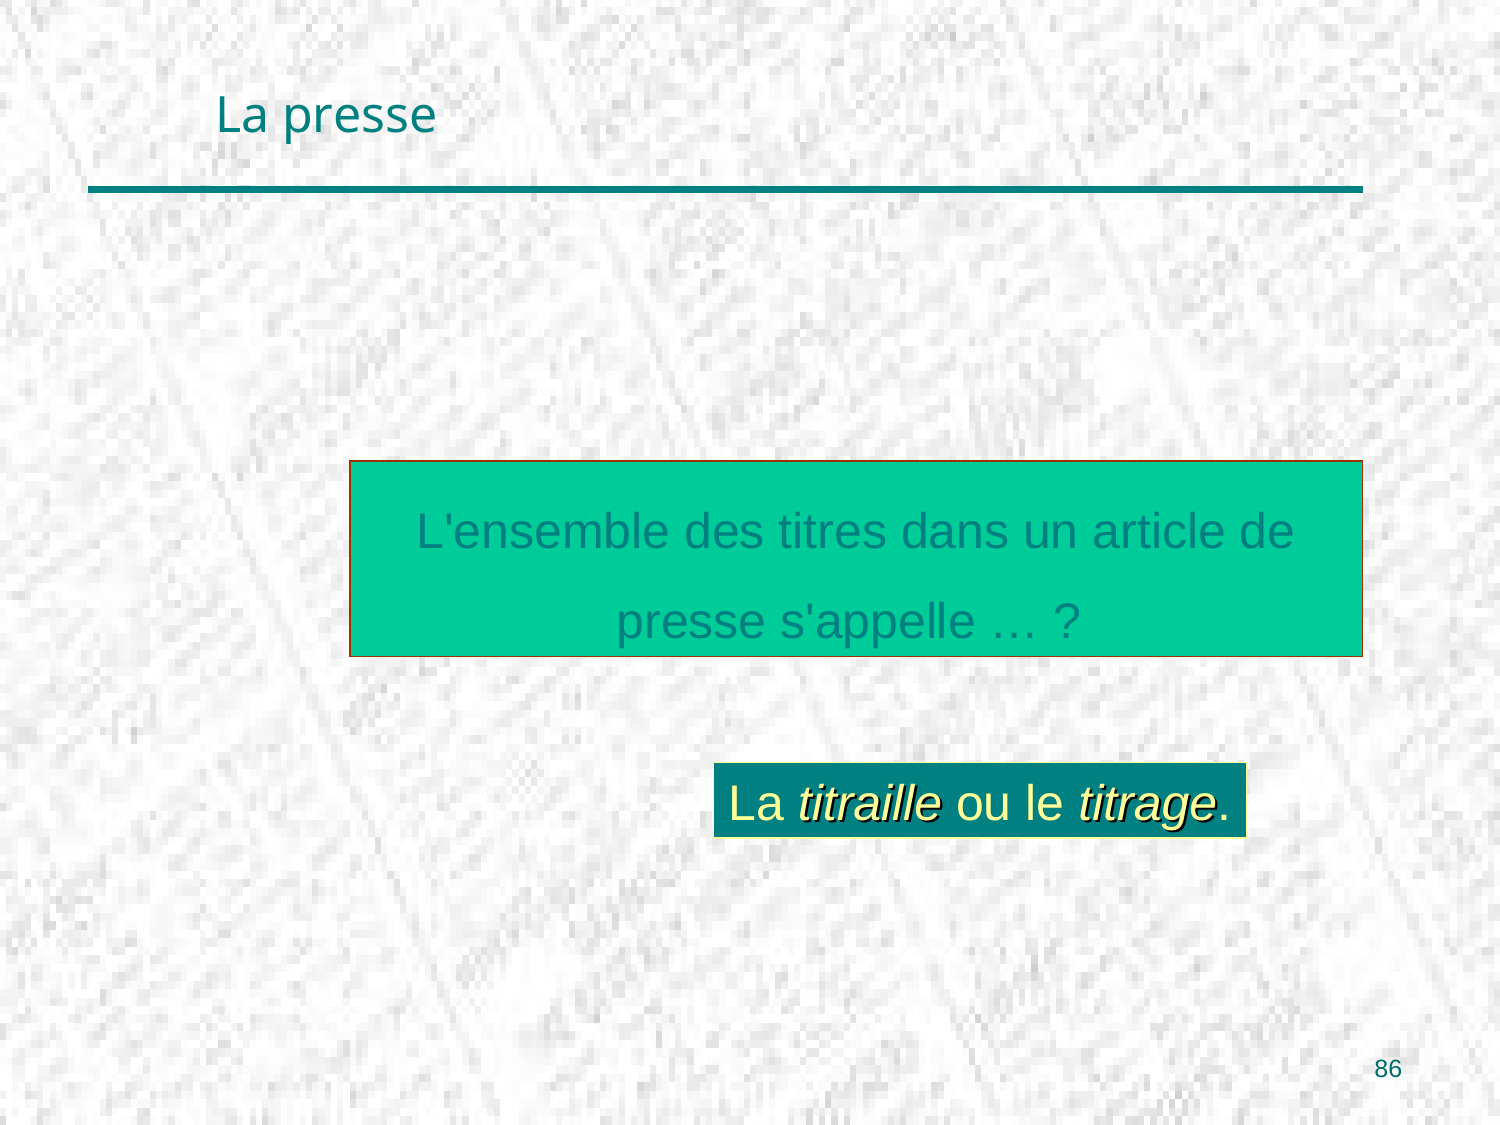

La presse
L'ensemble des titres dans un article de presse s'appelle … ?
La titraille ou le titrage.
86